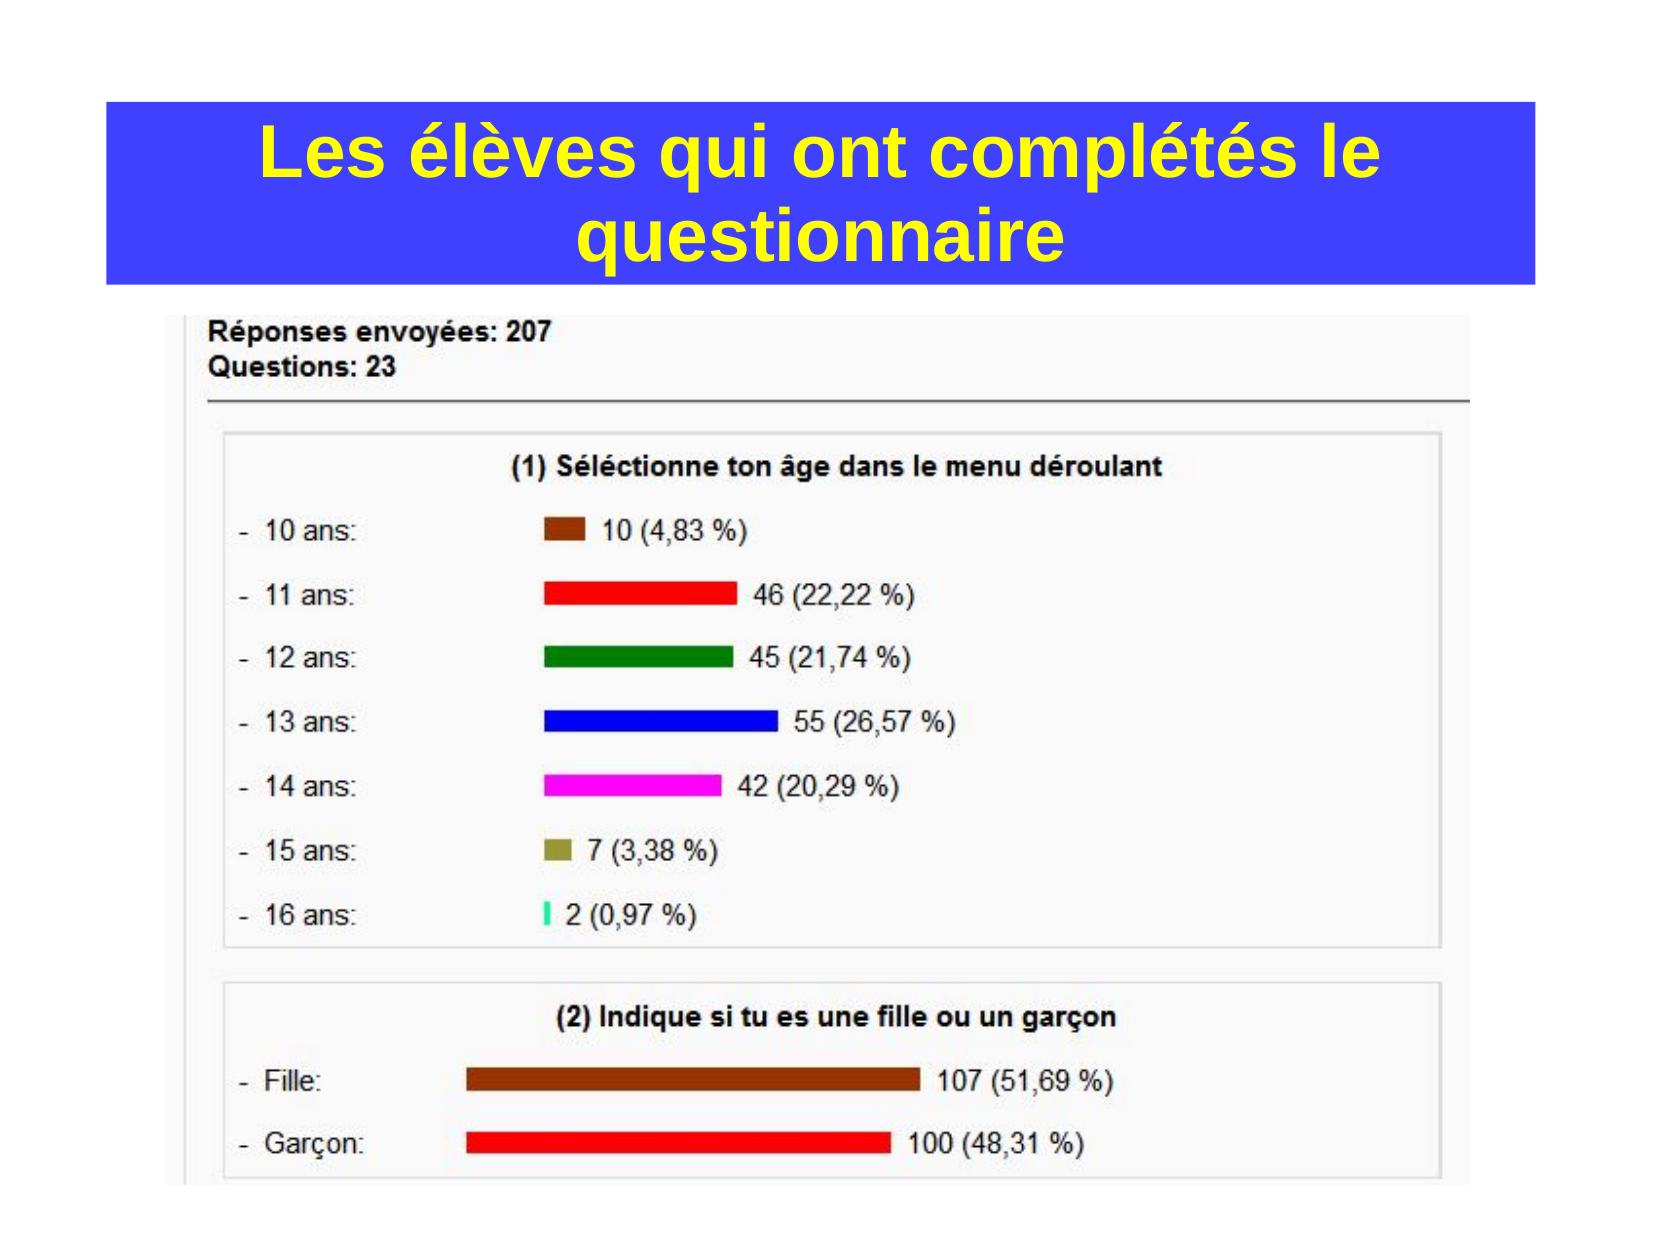

Les élèves qui ont complétés le questionnaire